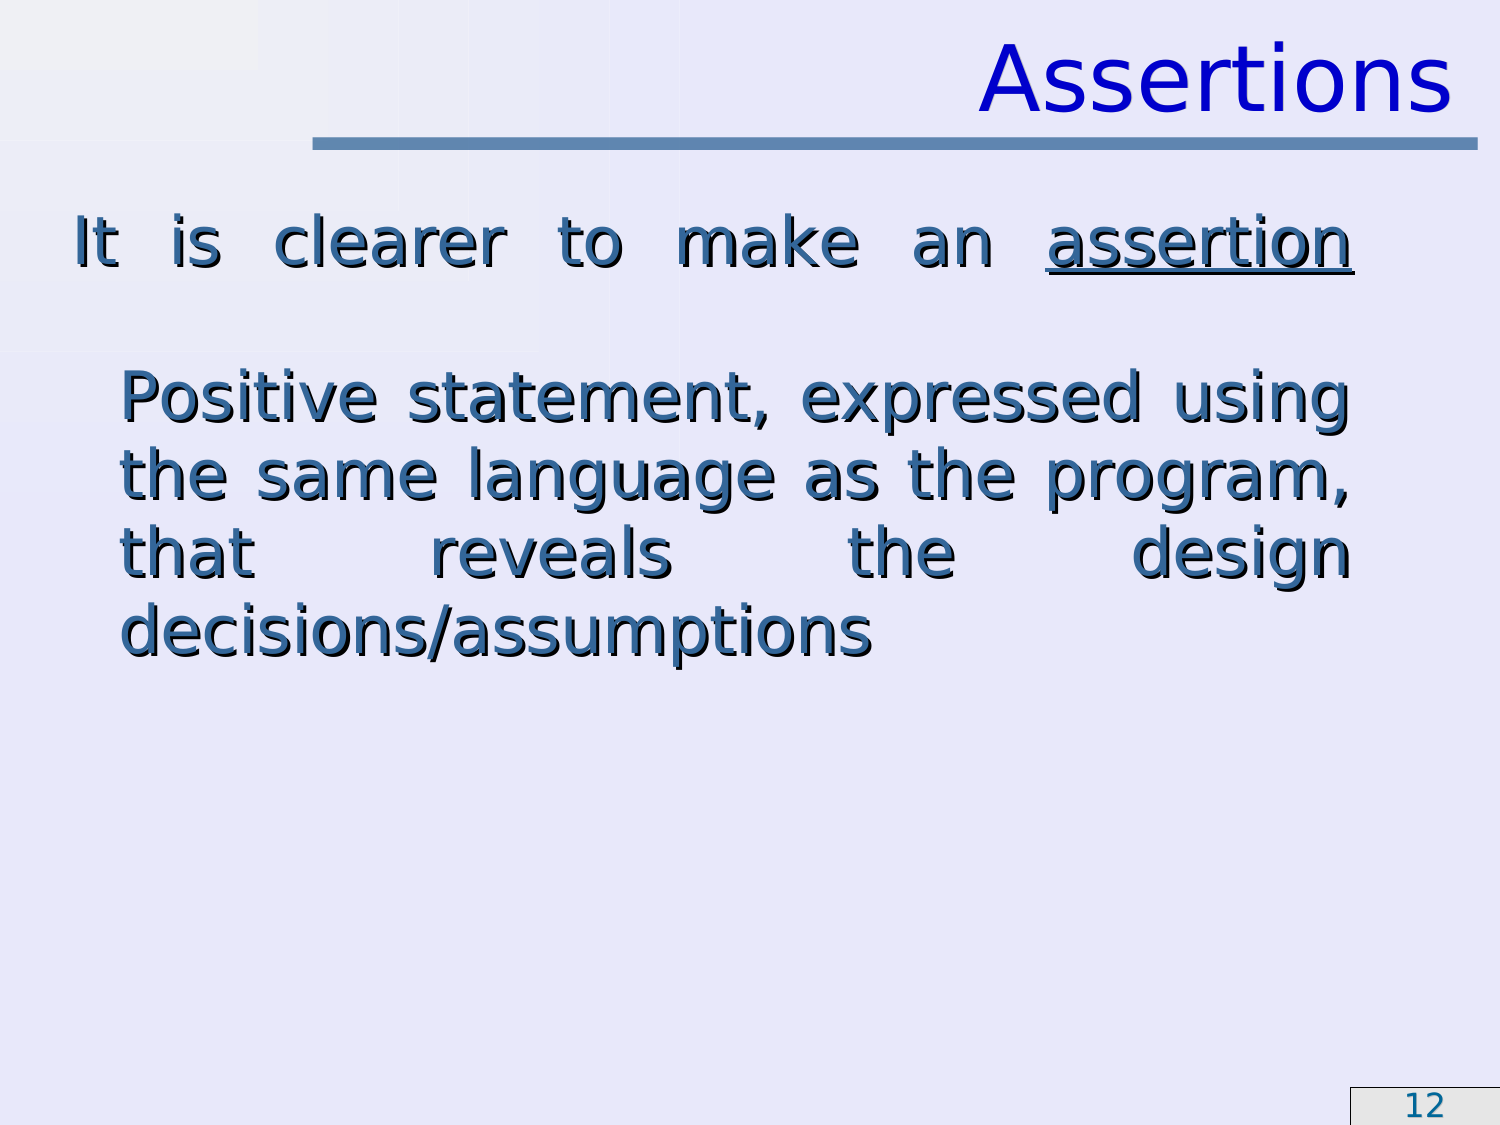

# Assertions
It is clearer to make an assertion
Positive statement, expressed using the same language as the program, that reveals the design decisions/assumptions